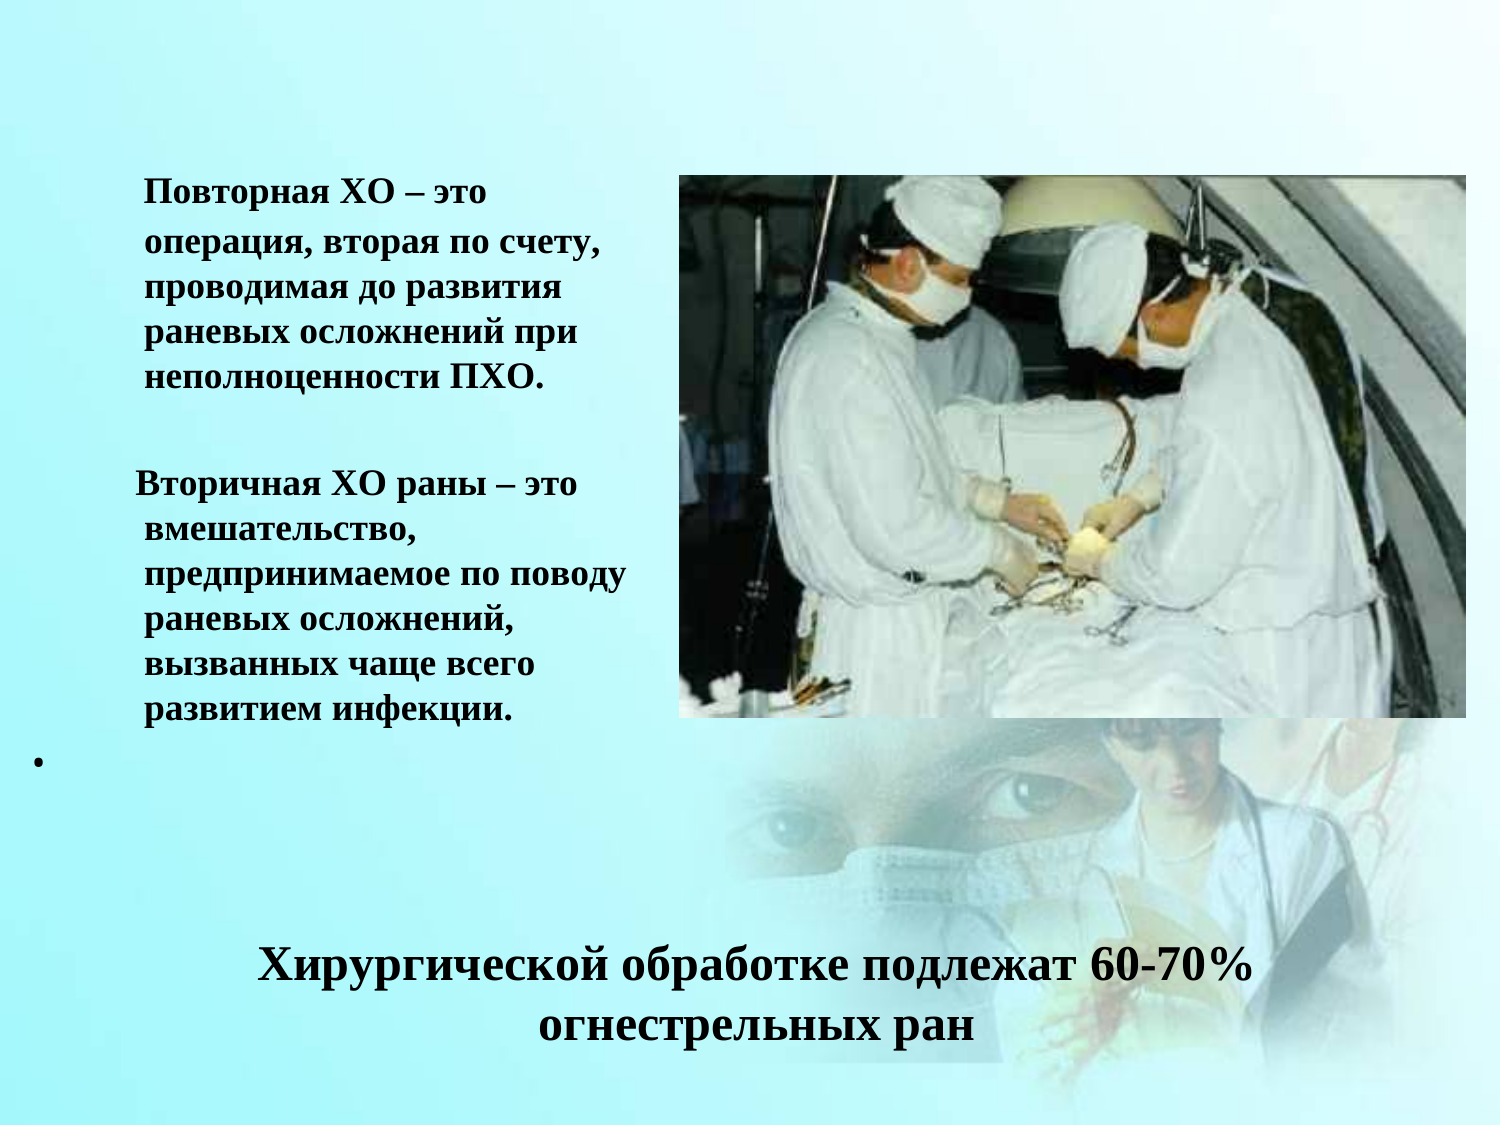

# Повторная ХО – это операция, вторая по счету, проводимая до развития раневых осложнений при неполноценности ПХО.
 Вторичная ХО раны – это вмешательство, предпринимаемое по поводу раневых осложнений, вызванных чаще всего развитием инфекции.
Хирургической обработке подлежат 60-70% огнестрельных ран